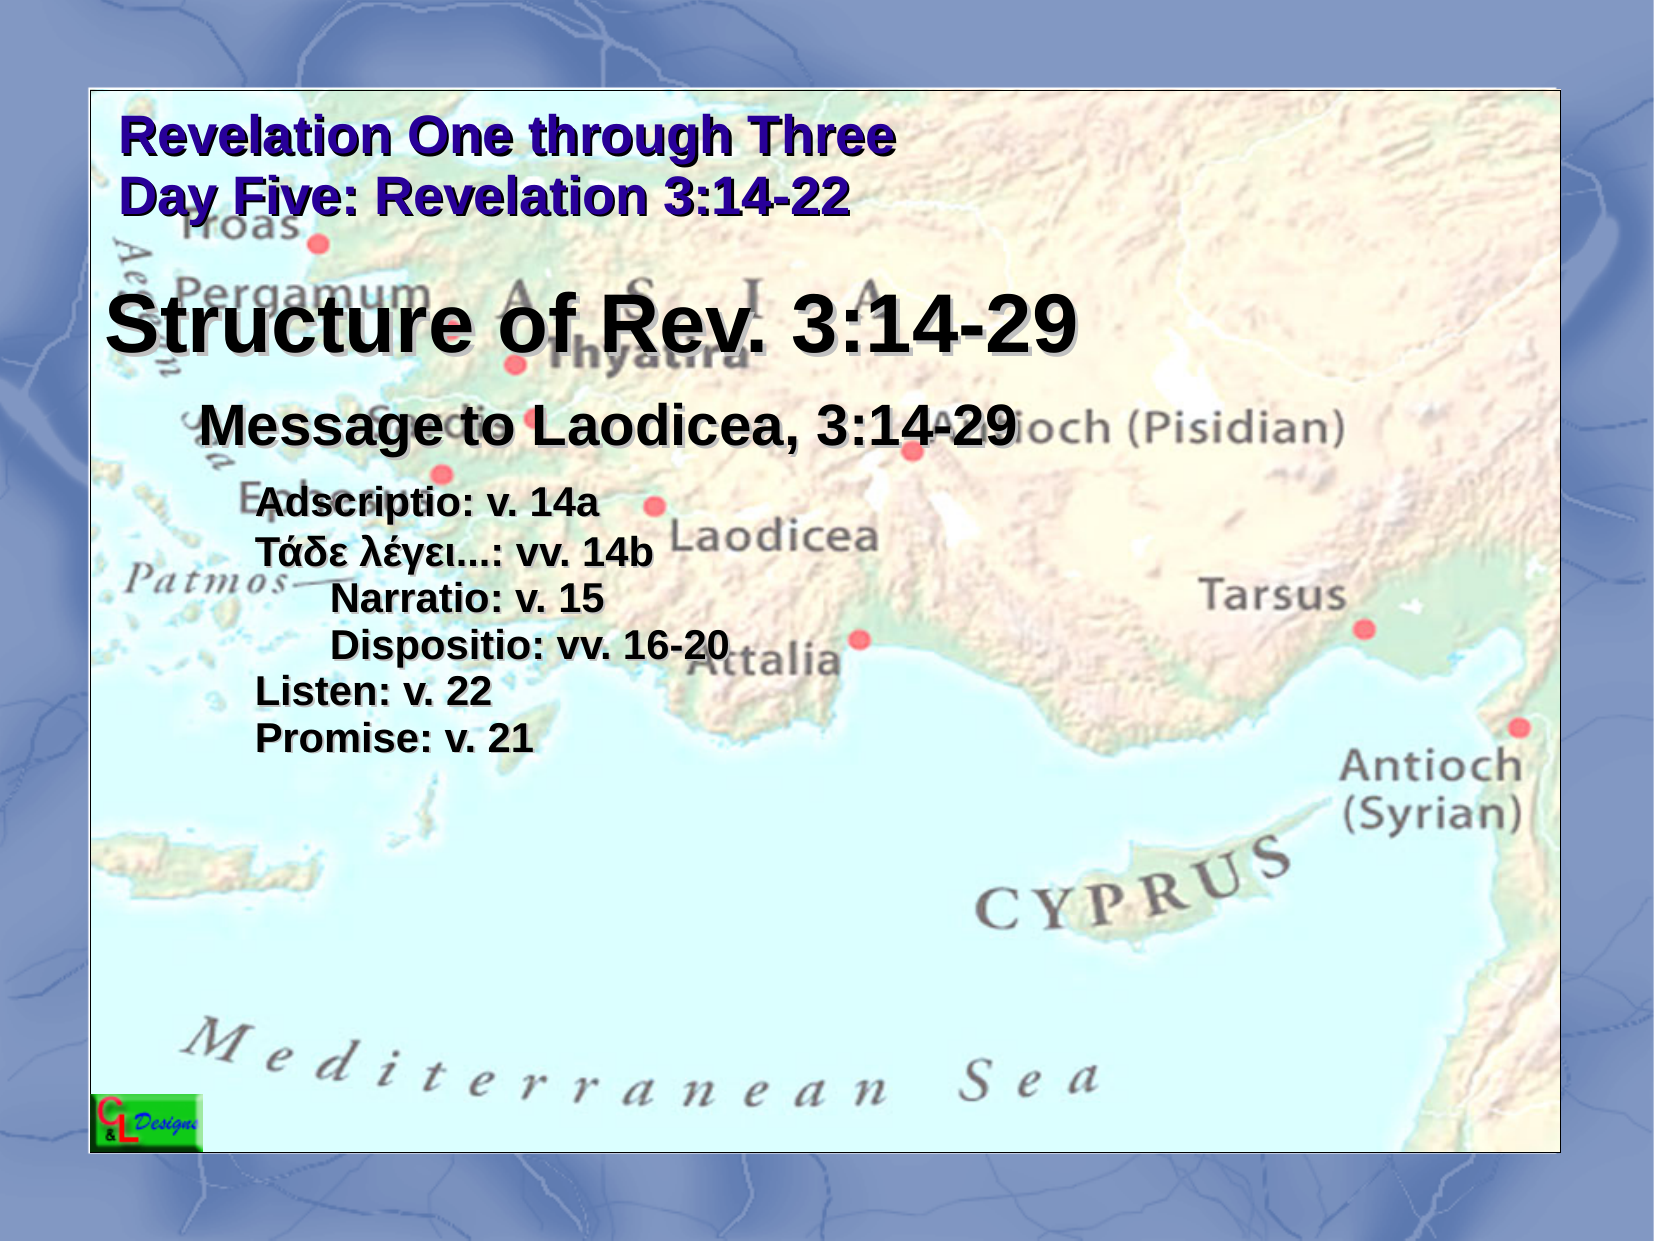

# Revelation One through Three Day Five: Revelation 3:14-22
Structure of Rev. 3:14-29
	 Message to Laodicea, 3:14-29
	 	Adscriptio: v. 14a
		Τάδε λέγει...: vv. 14b
			Narratio: v. 15
			Dispositio: vv. 16-20
		Listen: v. 22
		Promise: v. 21